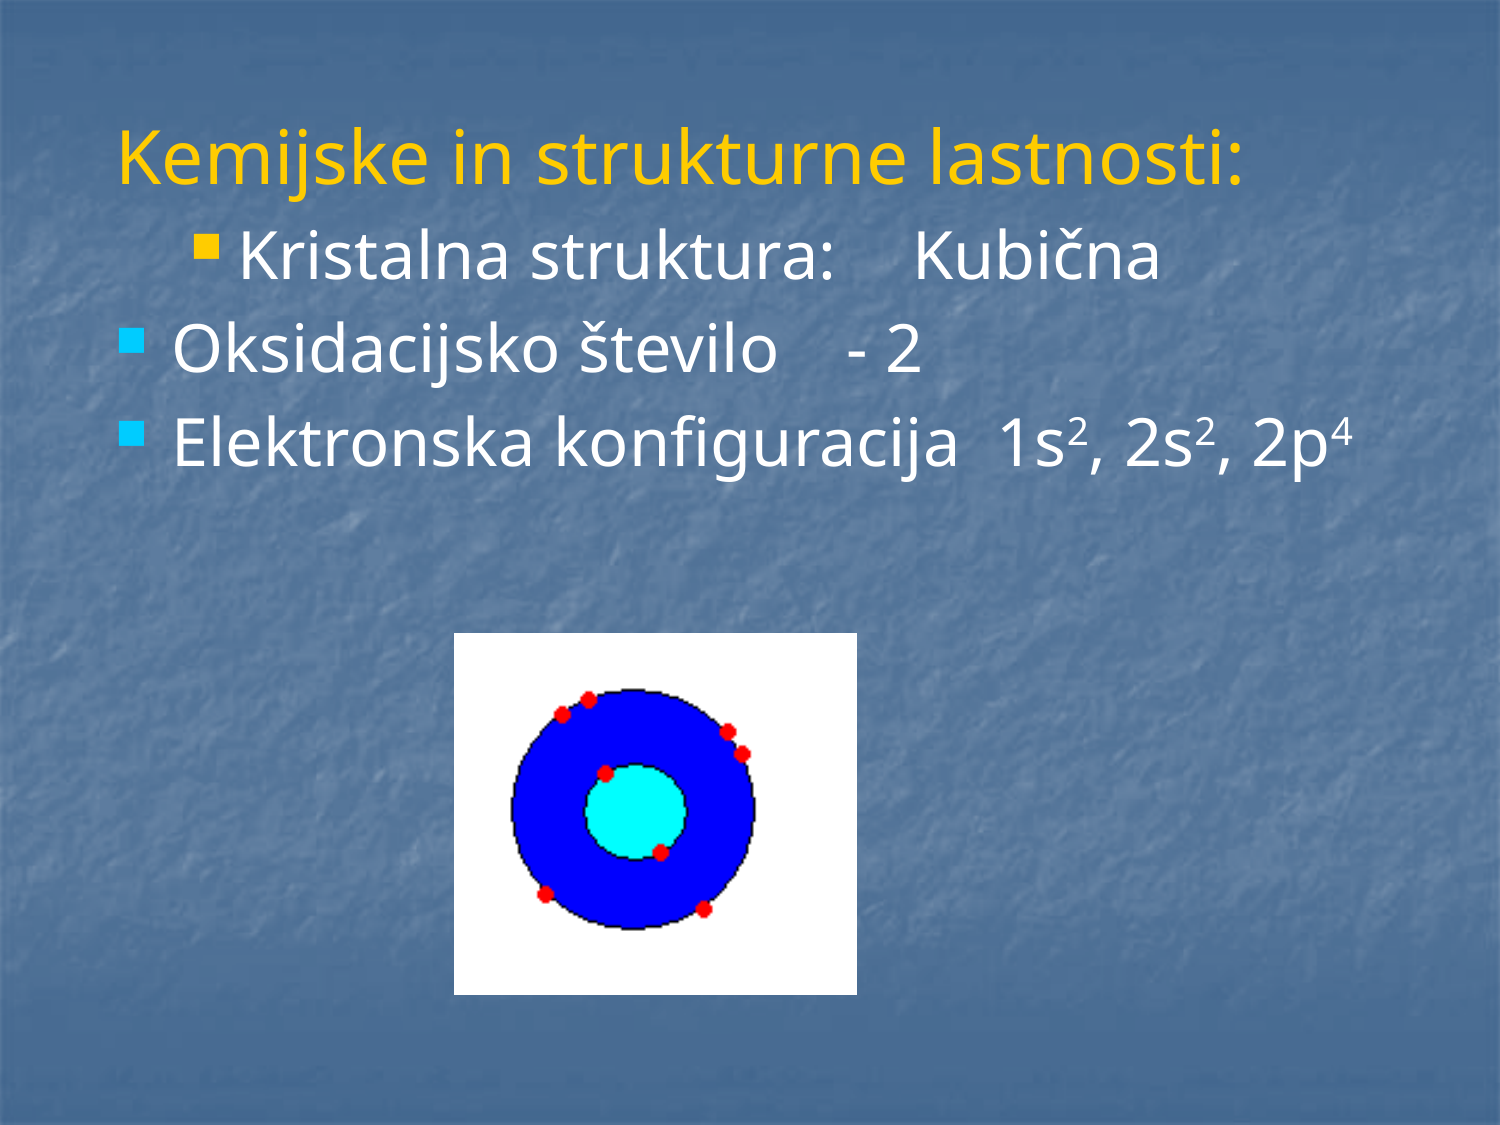

# Kemijske in strukturne lastnosti:
Kristalna struktura:	Kubična
Oksidacijsko število	- 2
Elektronska konfiguracija	1s2, 2s2, 2p4